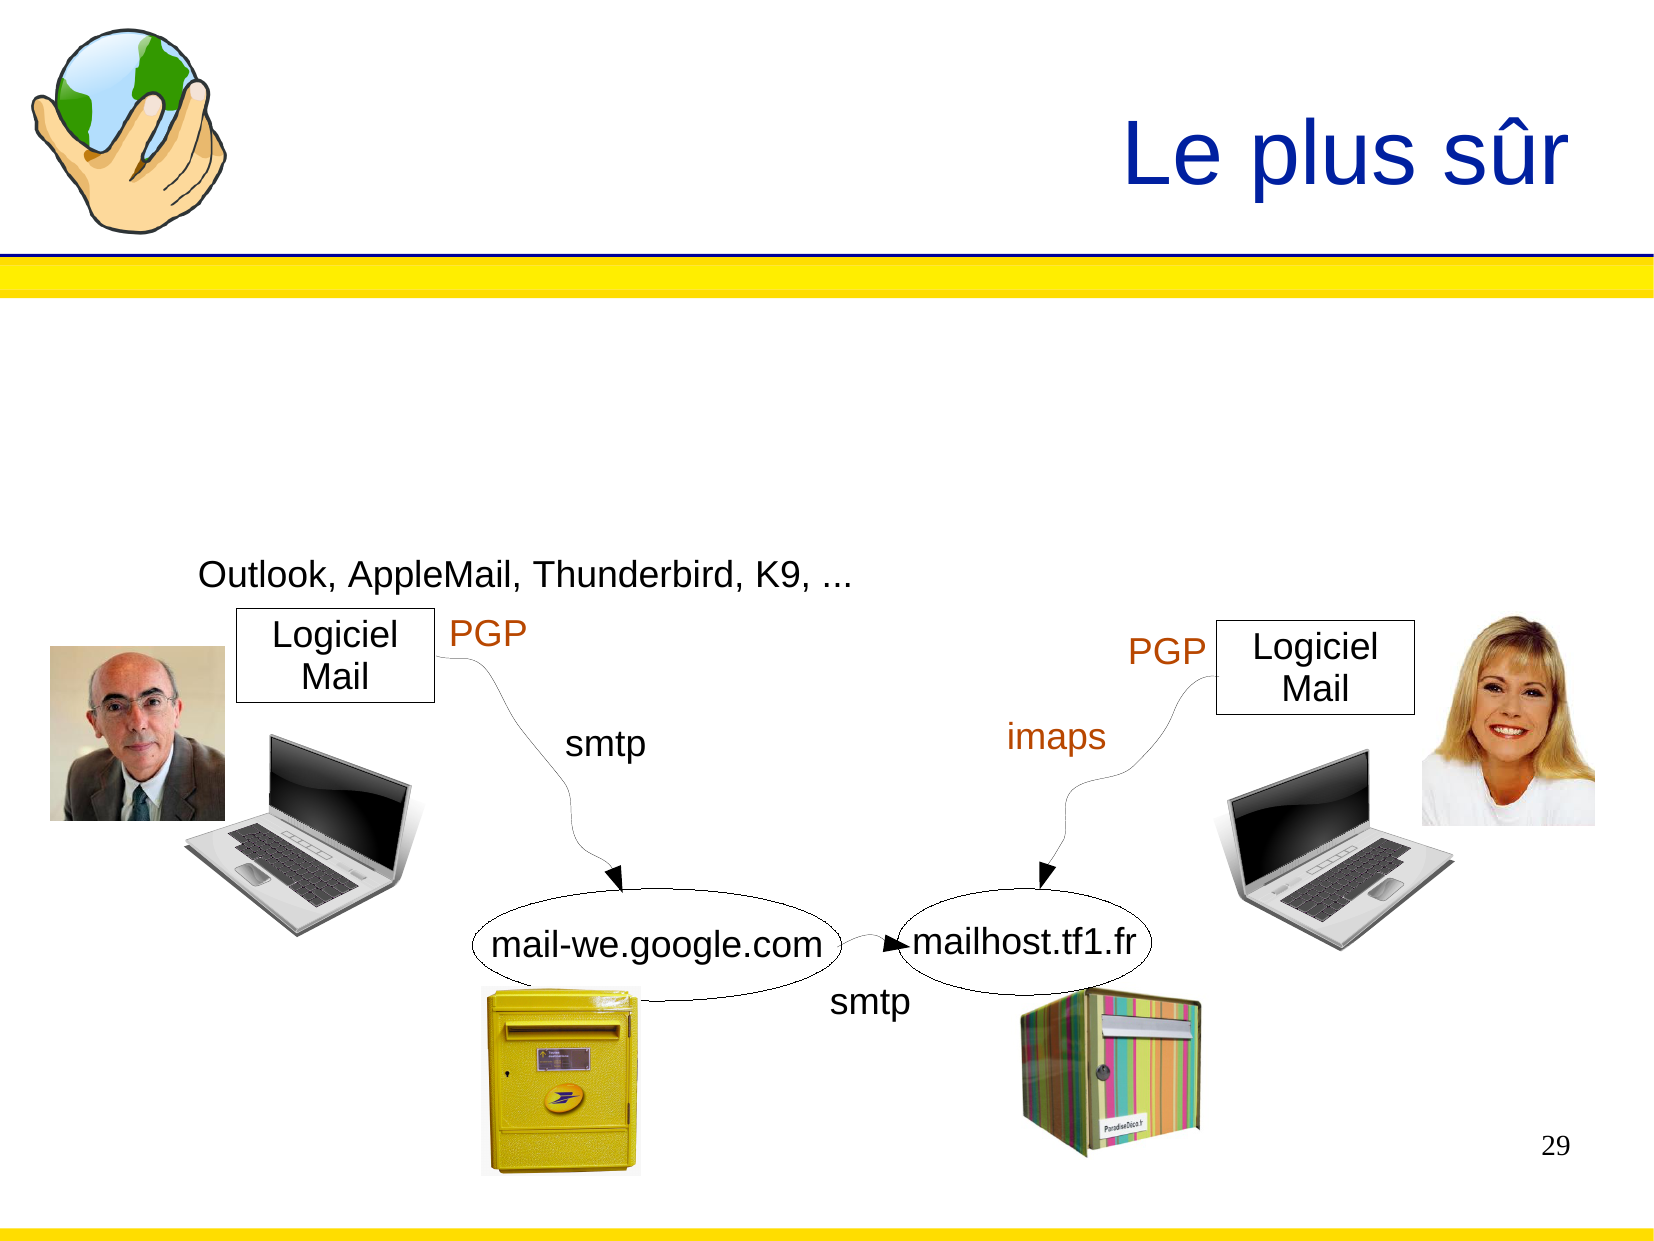

# Le plus sûr
Outlook, AppleMail, Thunderbird, K9, ...
PGP
Logiciel
Mail
Logiciel
Mail
PGP
imaps
smtp
mail-we.google.com
mailhost.tf1.fr
smtp
29